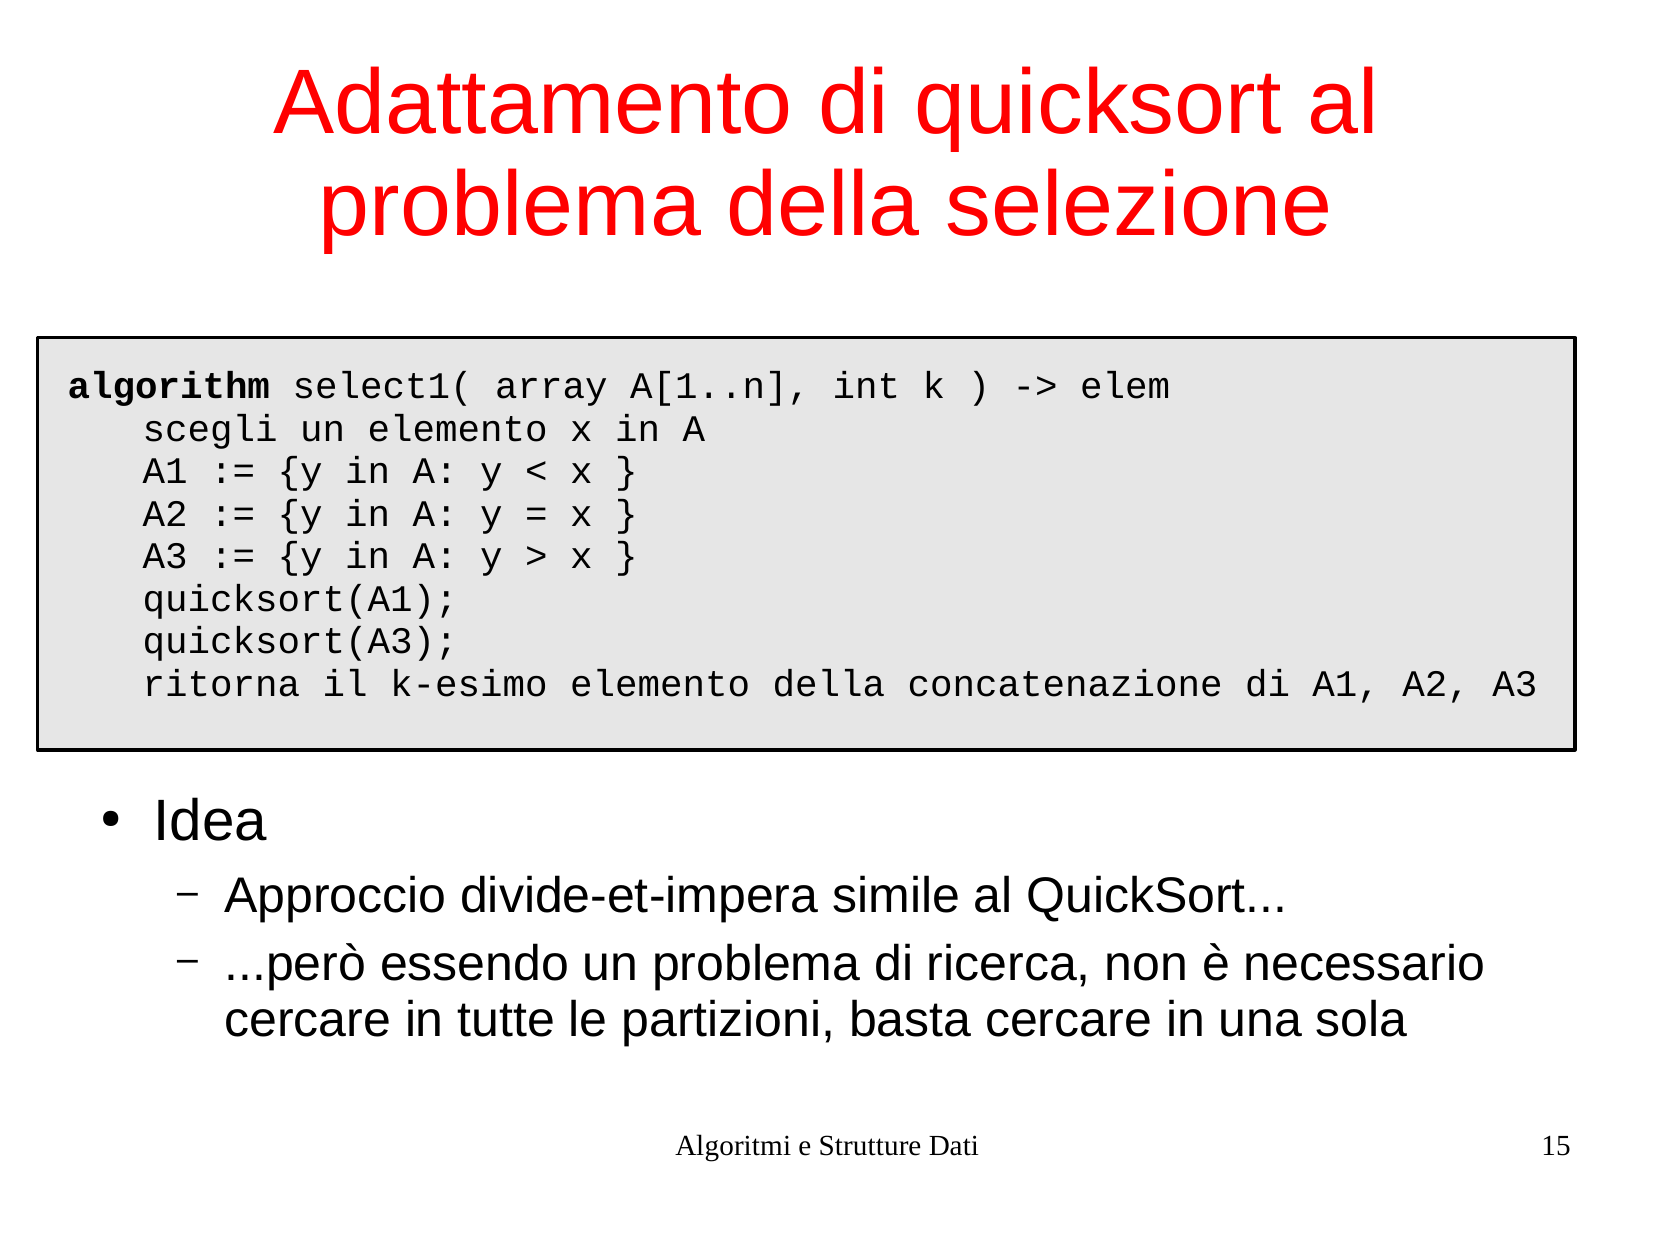

# Adattamento di quicksort al problema della selezione
algorithm select1( array A[1..n], int k ) -> elem
	scegli un elemento x in A
	A1 := {y in A: y < x }
	A2 := {y in A: y = x }
	A3 := {y in A: y > x }
	quicksort(A1);
	quicksort(A3);
	ritorna il k-esimo elemento della concatenazione di A1, A2, A3
Idea
Approccio divide-et-impera simile al QuickSort...
...però essendo un problema di ricerca, non è necessario cercare in tutte le partizioni, basta cercare in una sola
Algoritmi e Strutture Dati
15